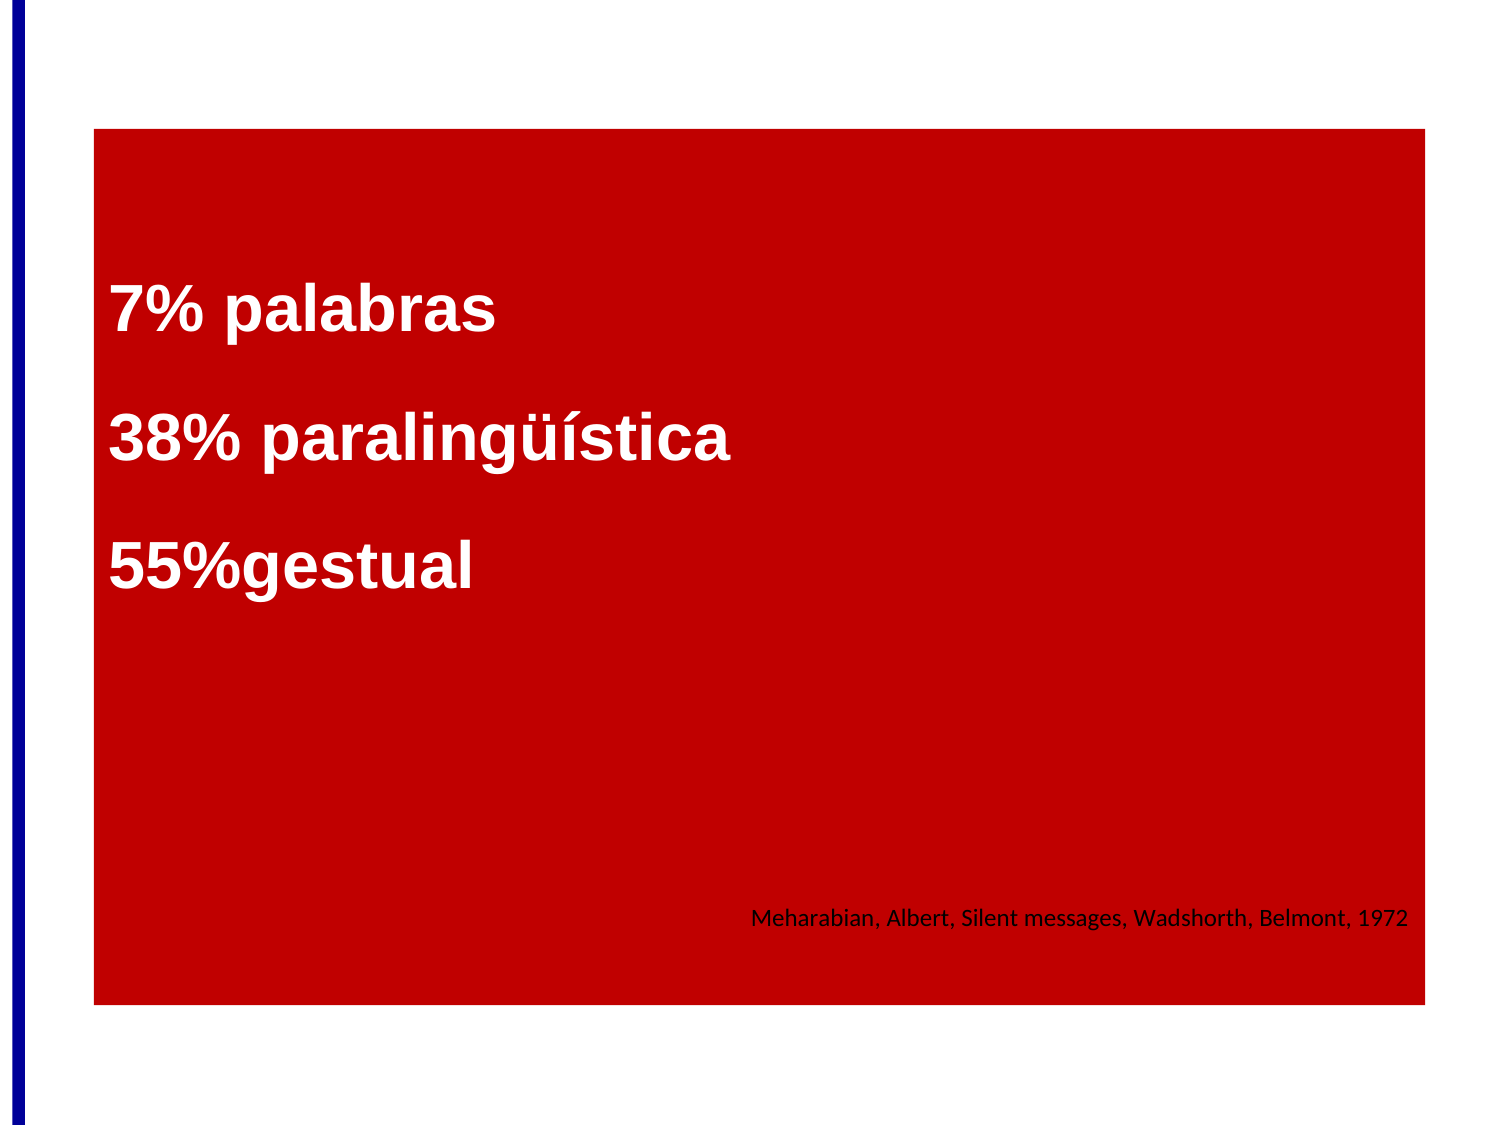

# 7% palabras
38% paralingüística
55%gestual
Meharabian, Albert, Silent messages, Wadshorth, Belmont, 1972